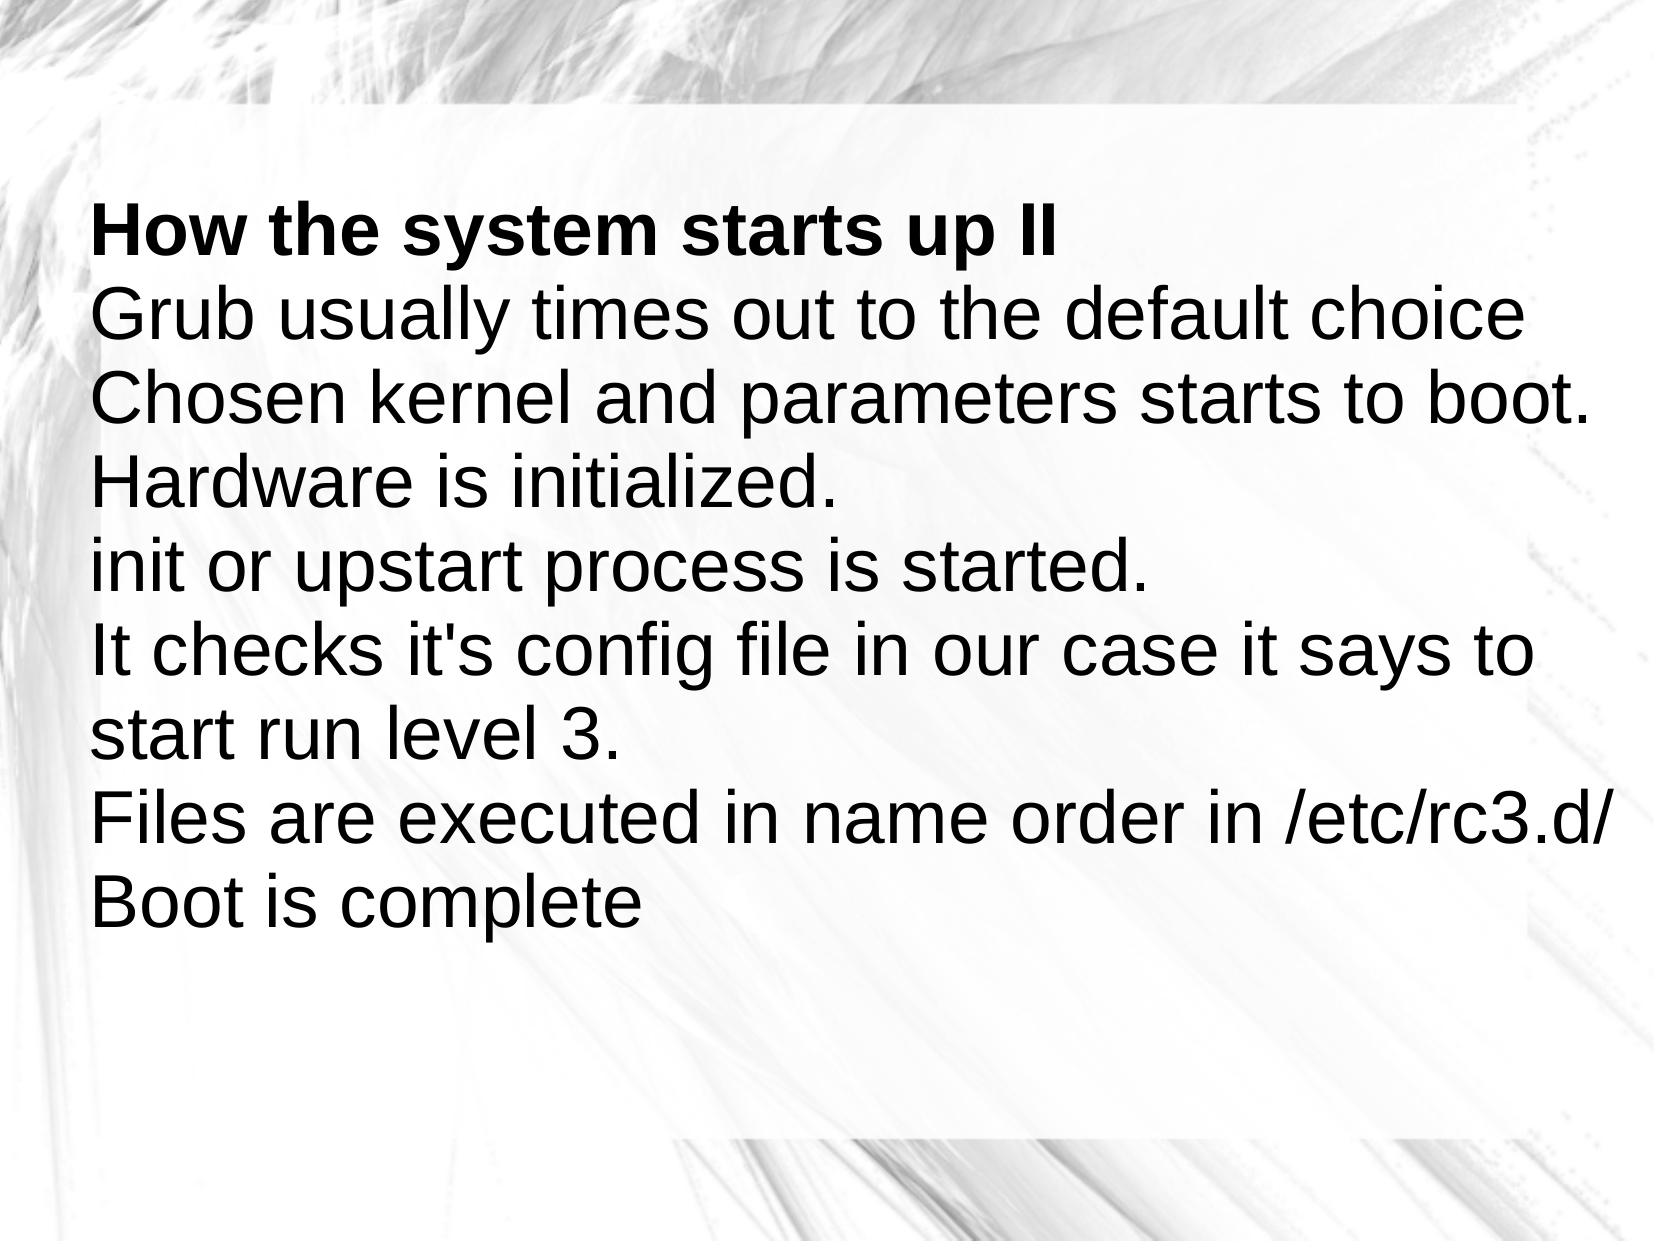

How the system starts up II
Grub usually times out to the default choice
Chosen kernel and parameters starts to boot.
Hardware is initialized.
init or upstart process is started.
It checks it's config file in our case it says to start run level 3.
Files are executed in name order in /etc/rc3.d/
Boot is complete